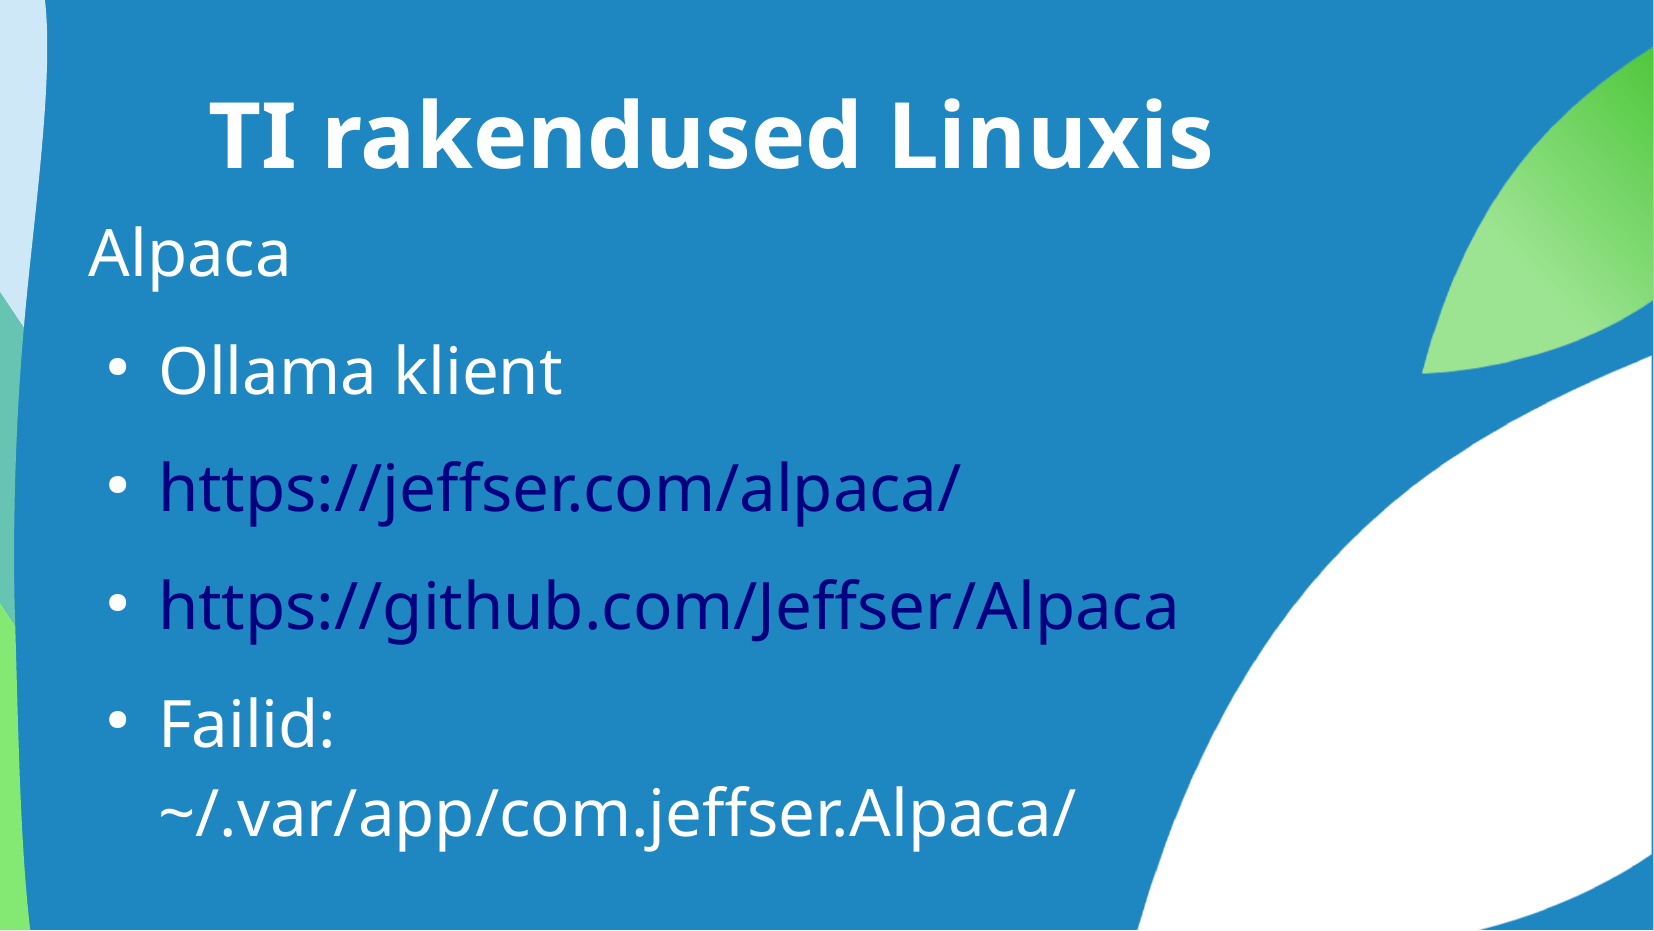

# TI rakendused Linuxis
Alpaca
Ollama klient
https://jeffser.com/alpaca/
https://github.com/Jeffser/Alpaca
Failid: ~/.var/app/com.jeffser.Alpaca/